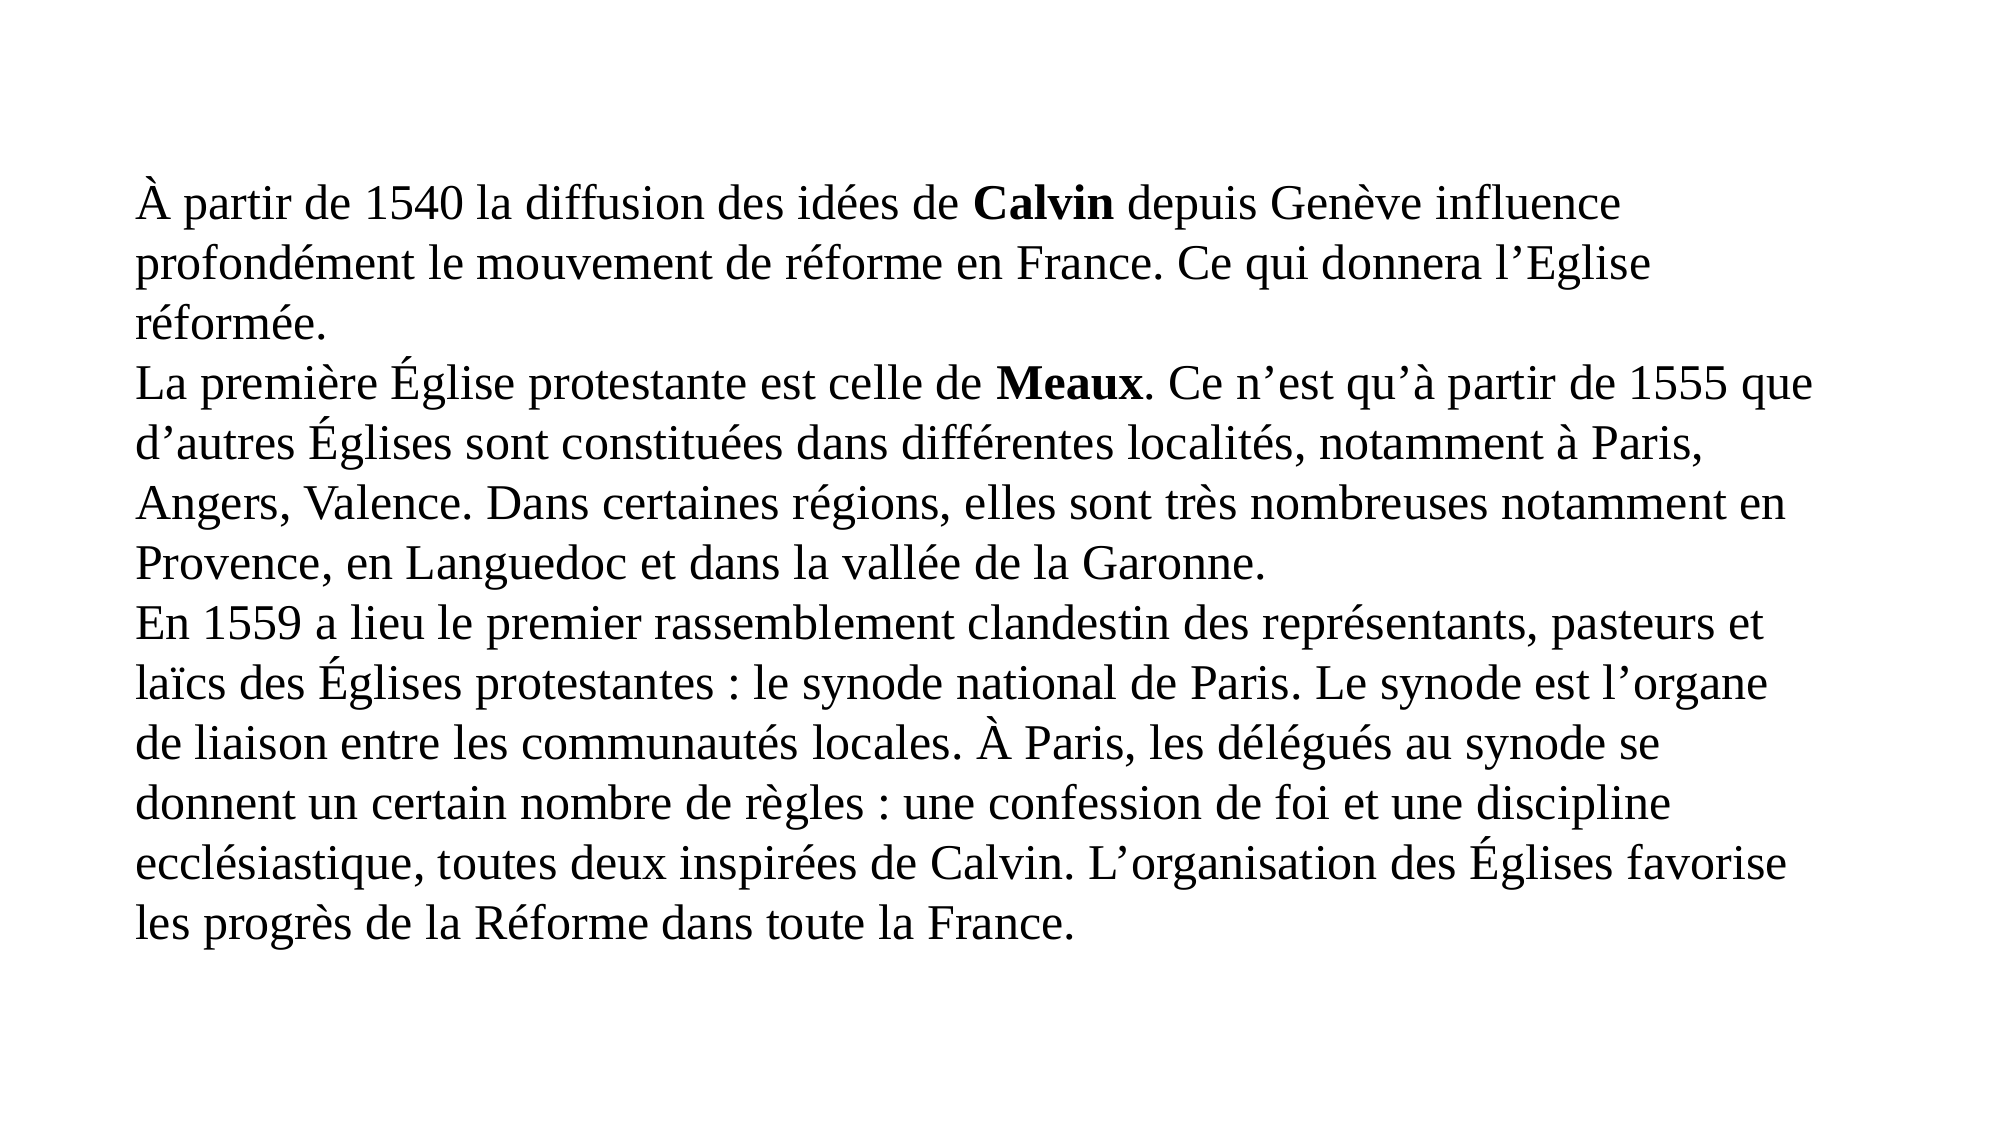

À partir de 1540 la diffusion des idées de Calvin depuis Genève influence profondément le mouvement de réforme en France. Ce qui donnera l’Eglise réformée.
La première Église protestante est celle de Meaux. Ce n’est qu’à partir de 1555 que d’autres Églises sont constituées dans différentes localités, notamment à Paris, Angers, Valence. Dans certaines régions, elles sont très nombreuses notamment en Provence, en Languedoc et dans la vallée de la Garonne.
En 1559 a lieu le premier rassemblement clandestin des représentants, pasteurs et laïcs des Églises protestantes : le synode national de Paris. Le synode est l’organe de liaison entre les communautés locales. À Paris, les délégués au synode se donnent un certain nombre de règles : une confession de foi et une discipline ecclésiastique, toutes deux inspirées de Calvin. L’organisation des Églises favorise les progrès de la Réforme dans toute la France.